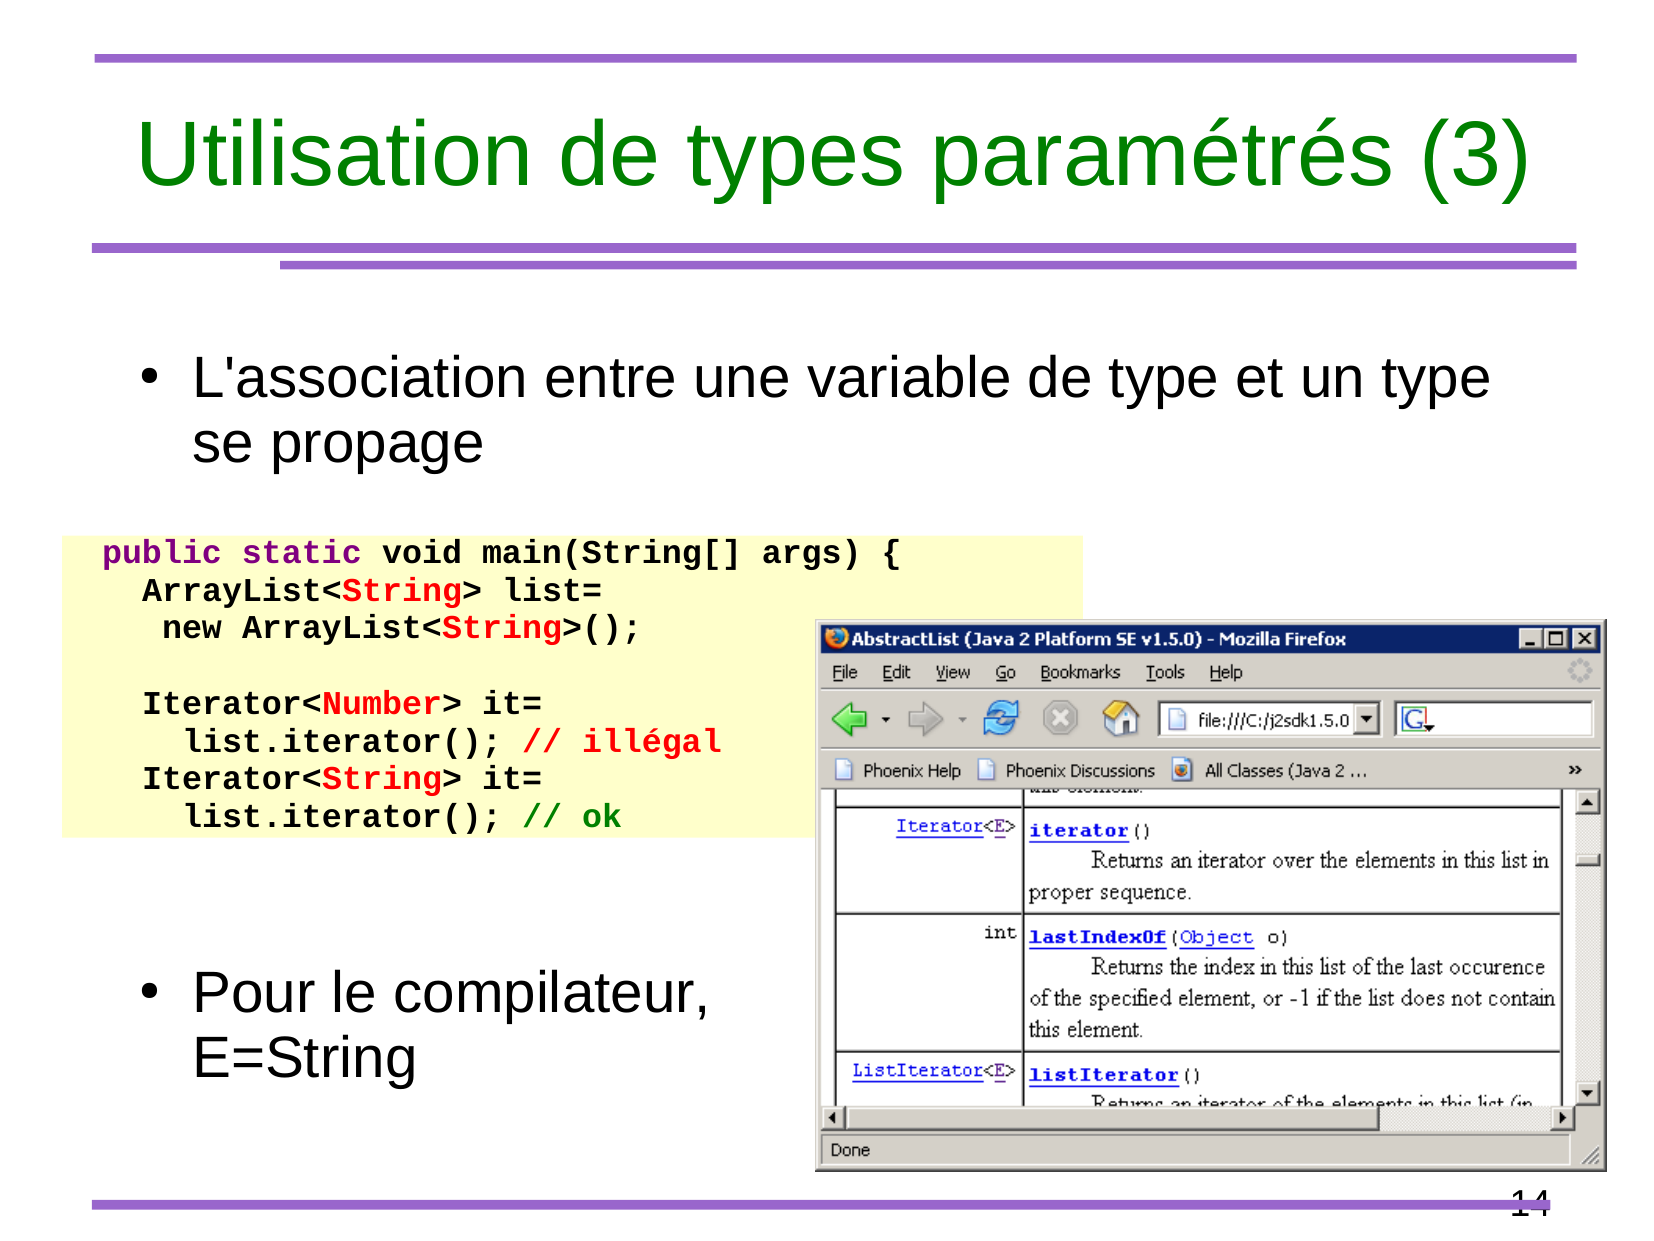

# Utilisation de types paramétrés (3)
L'association entre une variable de type et un type se propage
Pour le compilateur,
E=String
 public static void main(String[] args) {
 ArrayList<String> list=
 new ArrayList<String>();
 Iterator<Number> it=
 list.iterator(); // illégal
 Iterator<String> it=
 list.iterator(); // ok